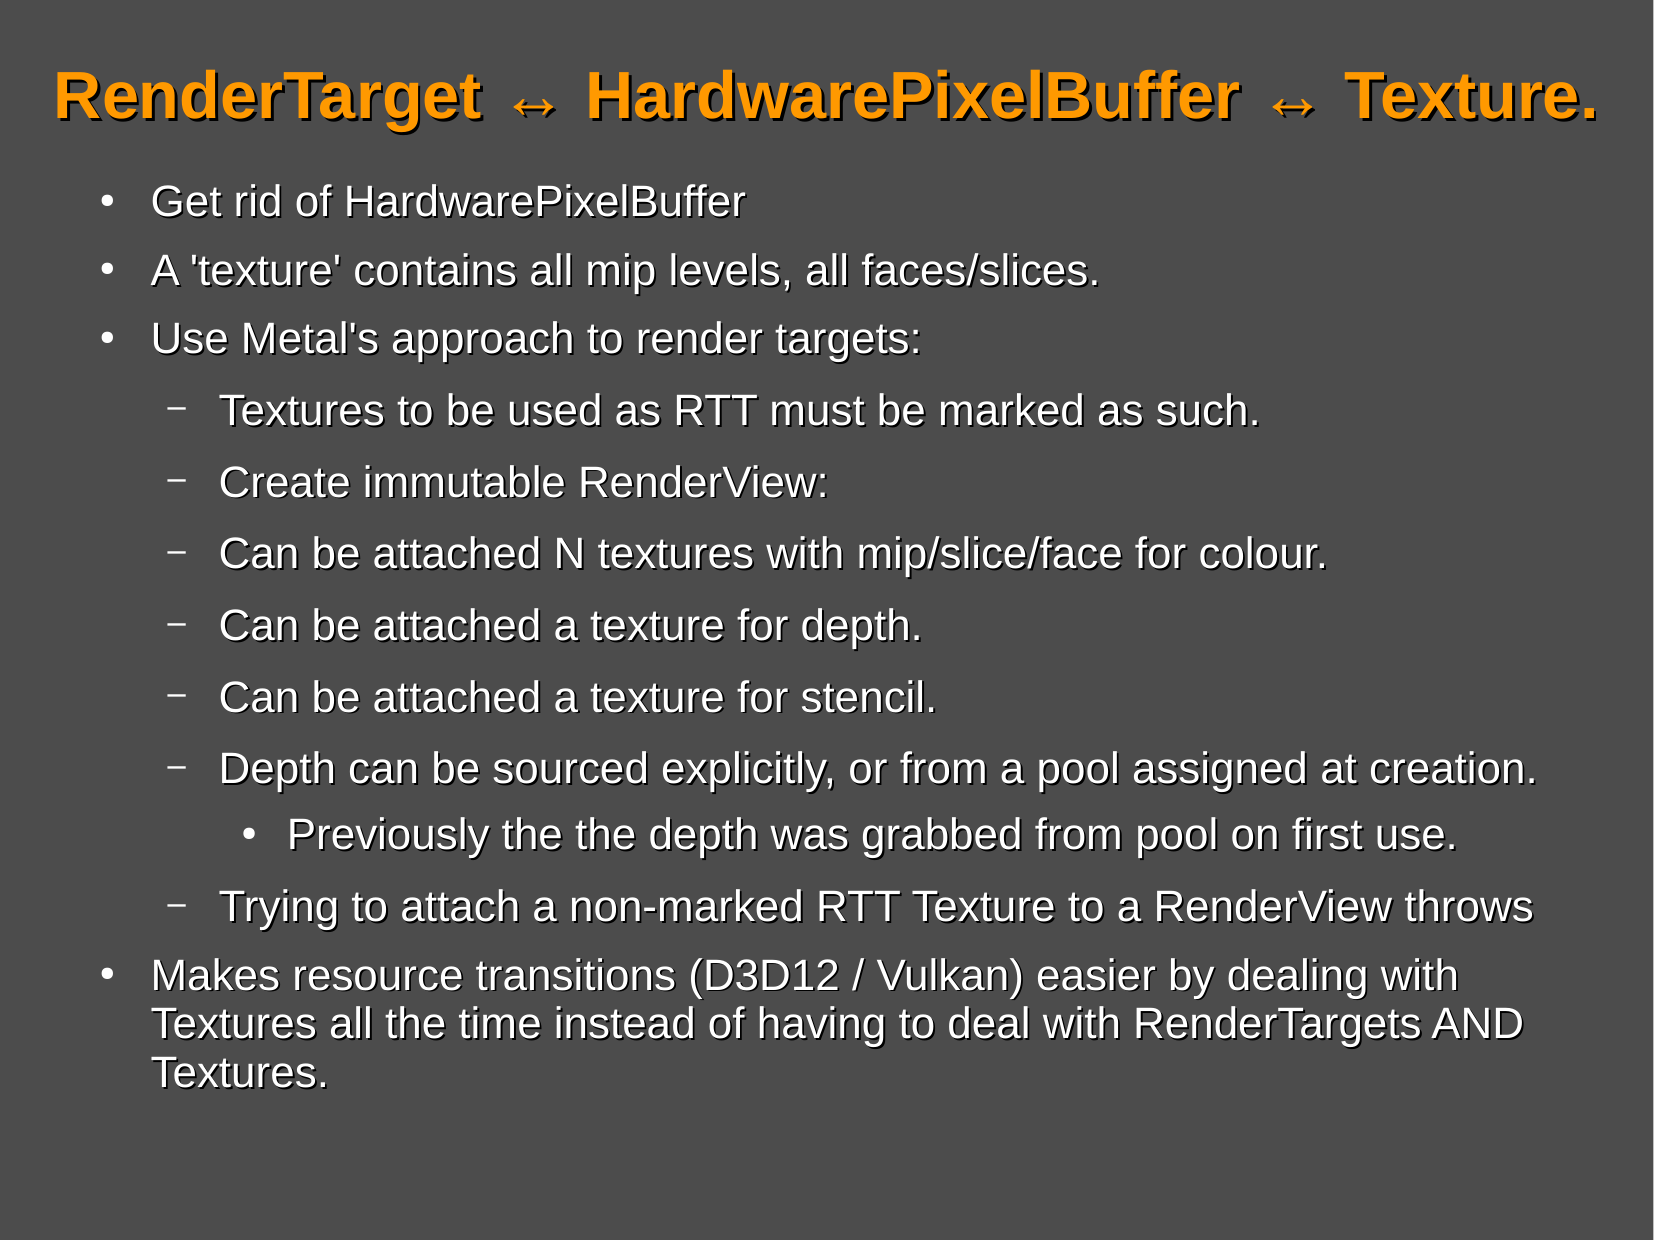

# RenderTarget ↔ HardwarePixelBuffer ↔ Texture.
Get rid of HardwarePixelBuffer
A 'texture' contains all mip levels, all faces/slices.
Use Metal's approach to render targets:
Textures to be used as RTT must be marked as such.
Create immutable RenderView:
Can be attached N textures with mip/slice/face for colour.
Can be attached a texture for depth.
Can be attached a texture for stencil.
Depth can be sourced explicitly, or from a pool assigned at creation.
Previously the the depth was grabbed from pool on first use.
Trying to attach a non-marked RTT Texture to a RenderView throws
Makes resource transitions (D3D12 / Vulkan) easier by dealing with Textures all the time instead of having to deal with RenderTargets AND Textures.